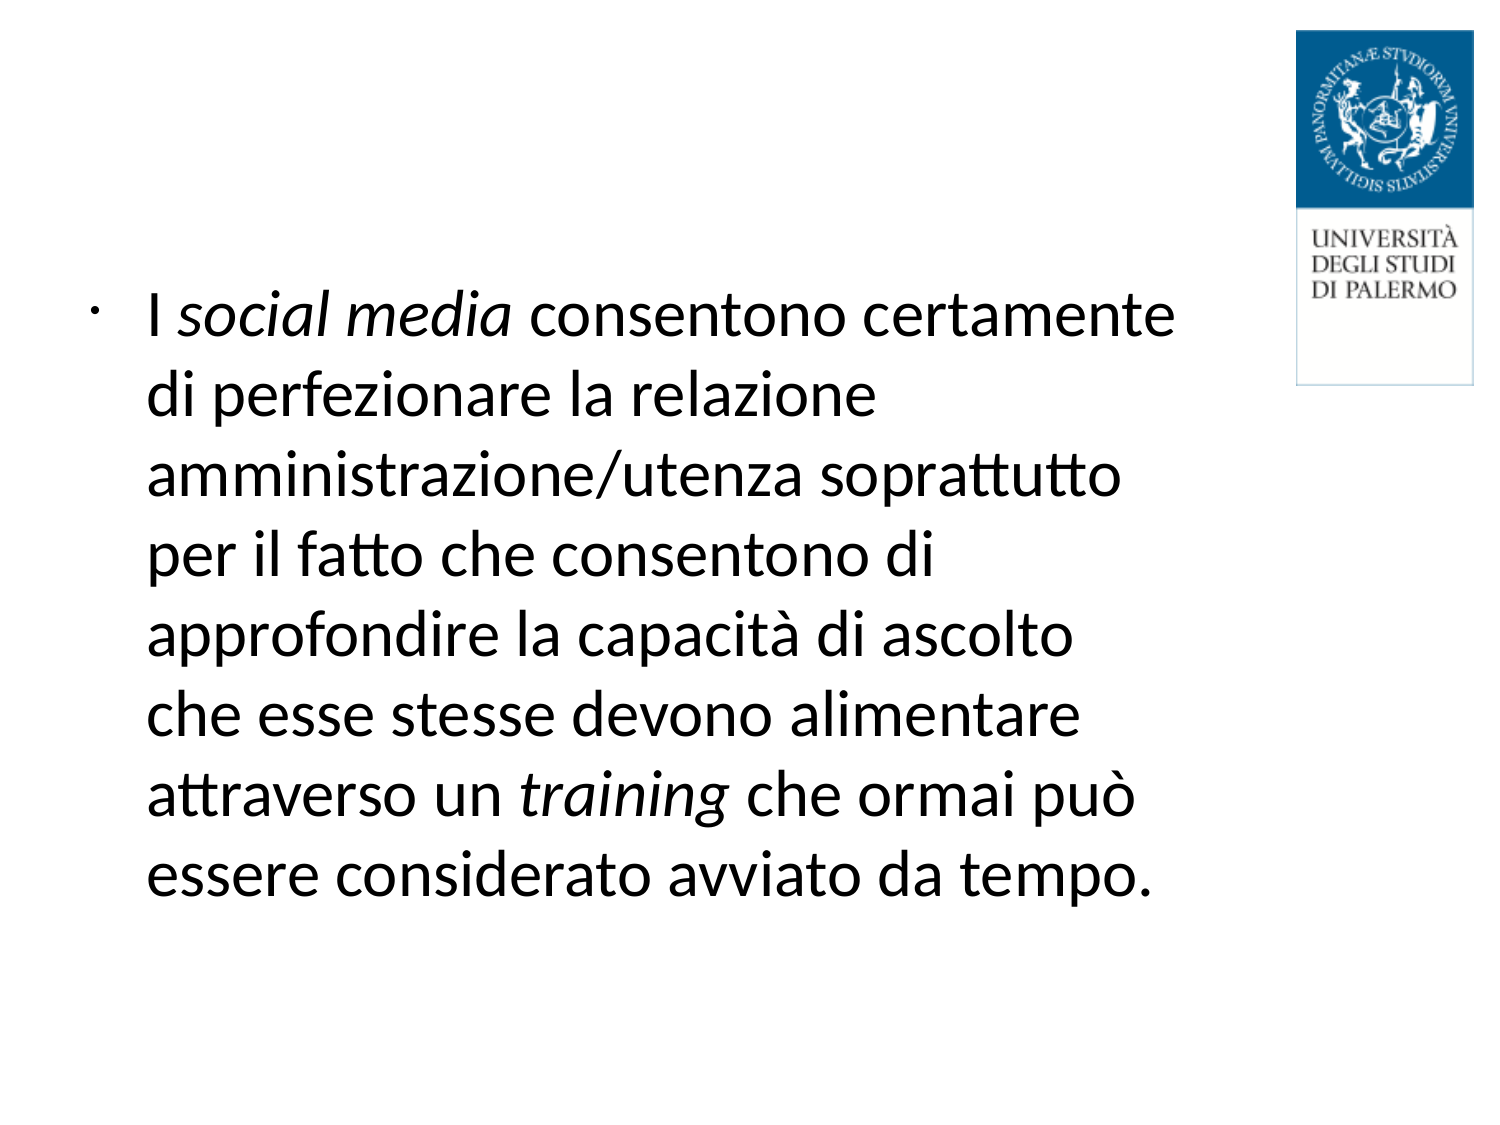

# I social media consentono certamente di perfezionare la relazione amministrazione/utenza soprattutto per il fatto che consentono di approfondire la capacità di ascolto che esse stesse devono alimentare attraverso un training che ormai può essere considerato avviato da tempo.